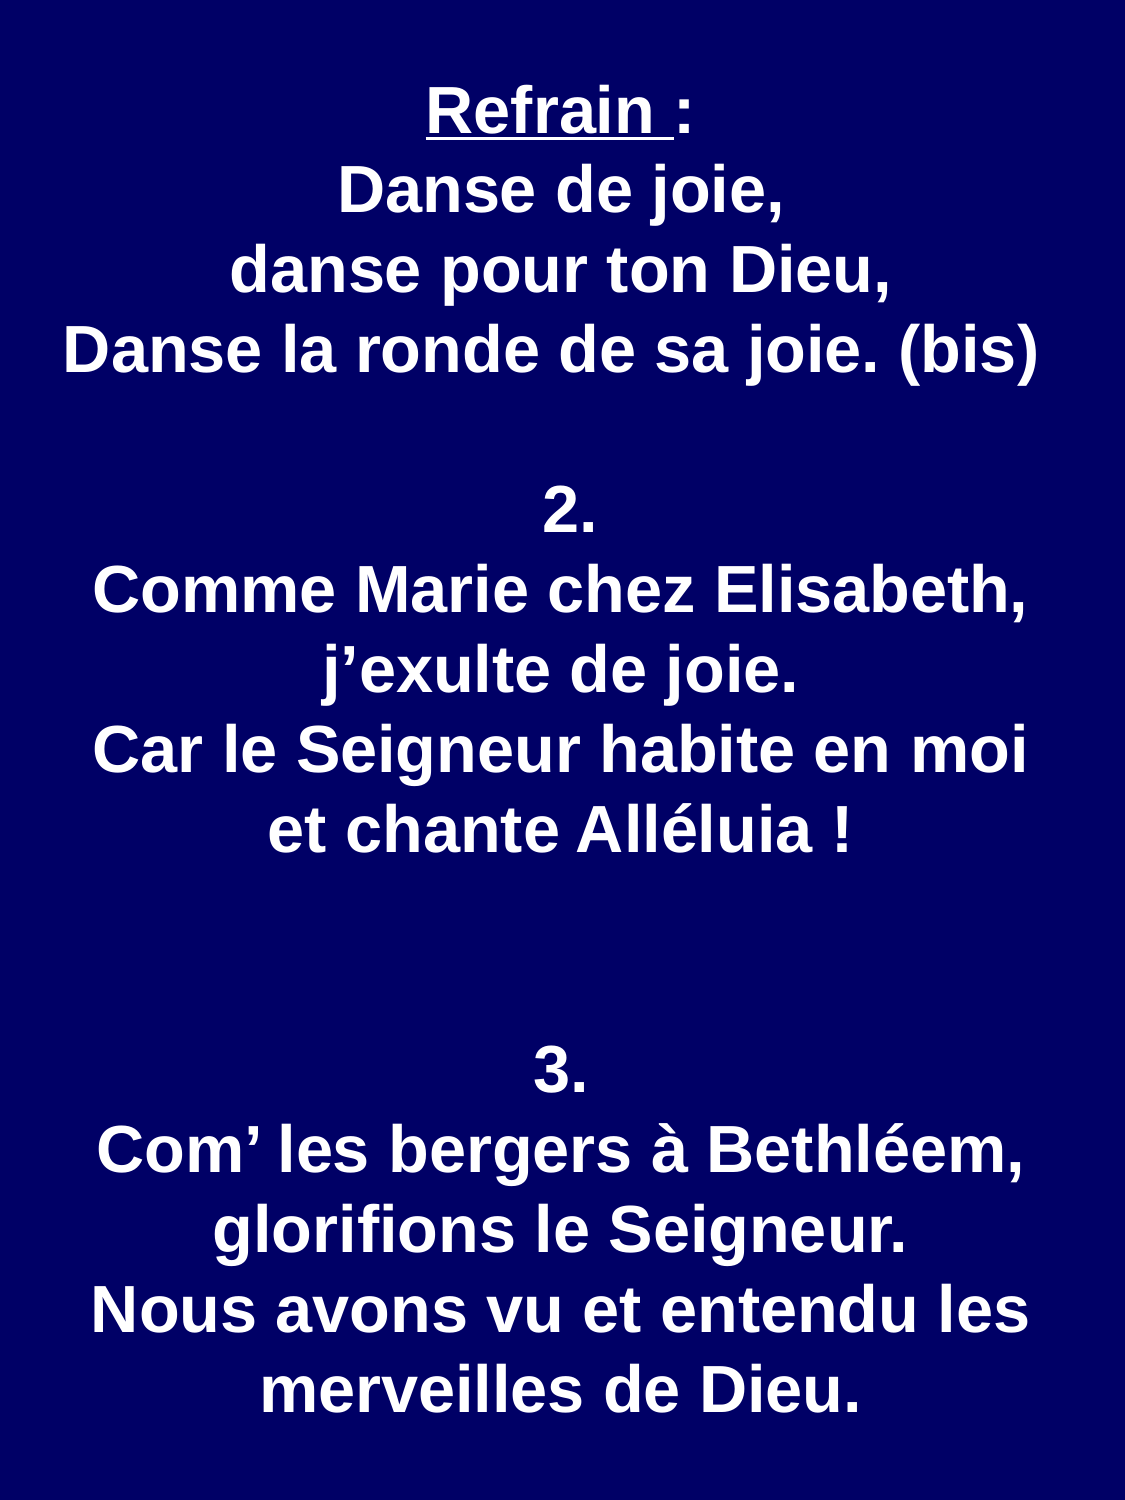

Refrain :
Danse de joie,
danse pour ton Dieu,
Danse la ronde de sa joie. (bis)
 2.
Comme Marie chez Elisabeth,
j’exulte de joie.
Car le Seigneur habite en moi
et chante Alléluia !
3.
Com’ les bergers à Bethléem, glorifions le Seigneur.
Nous avons vu et entendu les merveilles de Dieu.